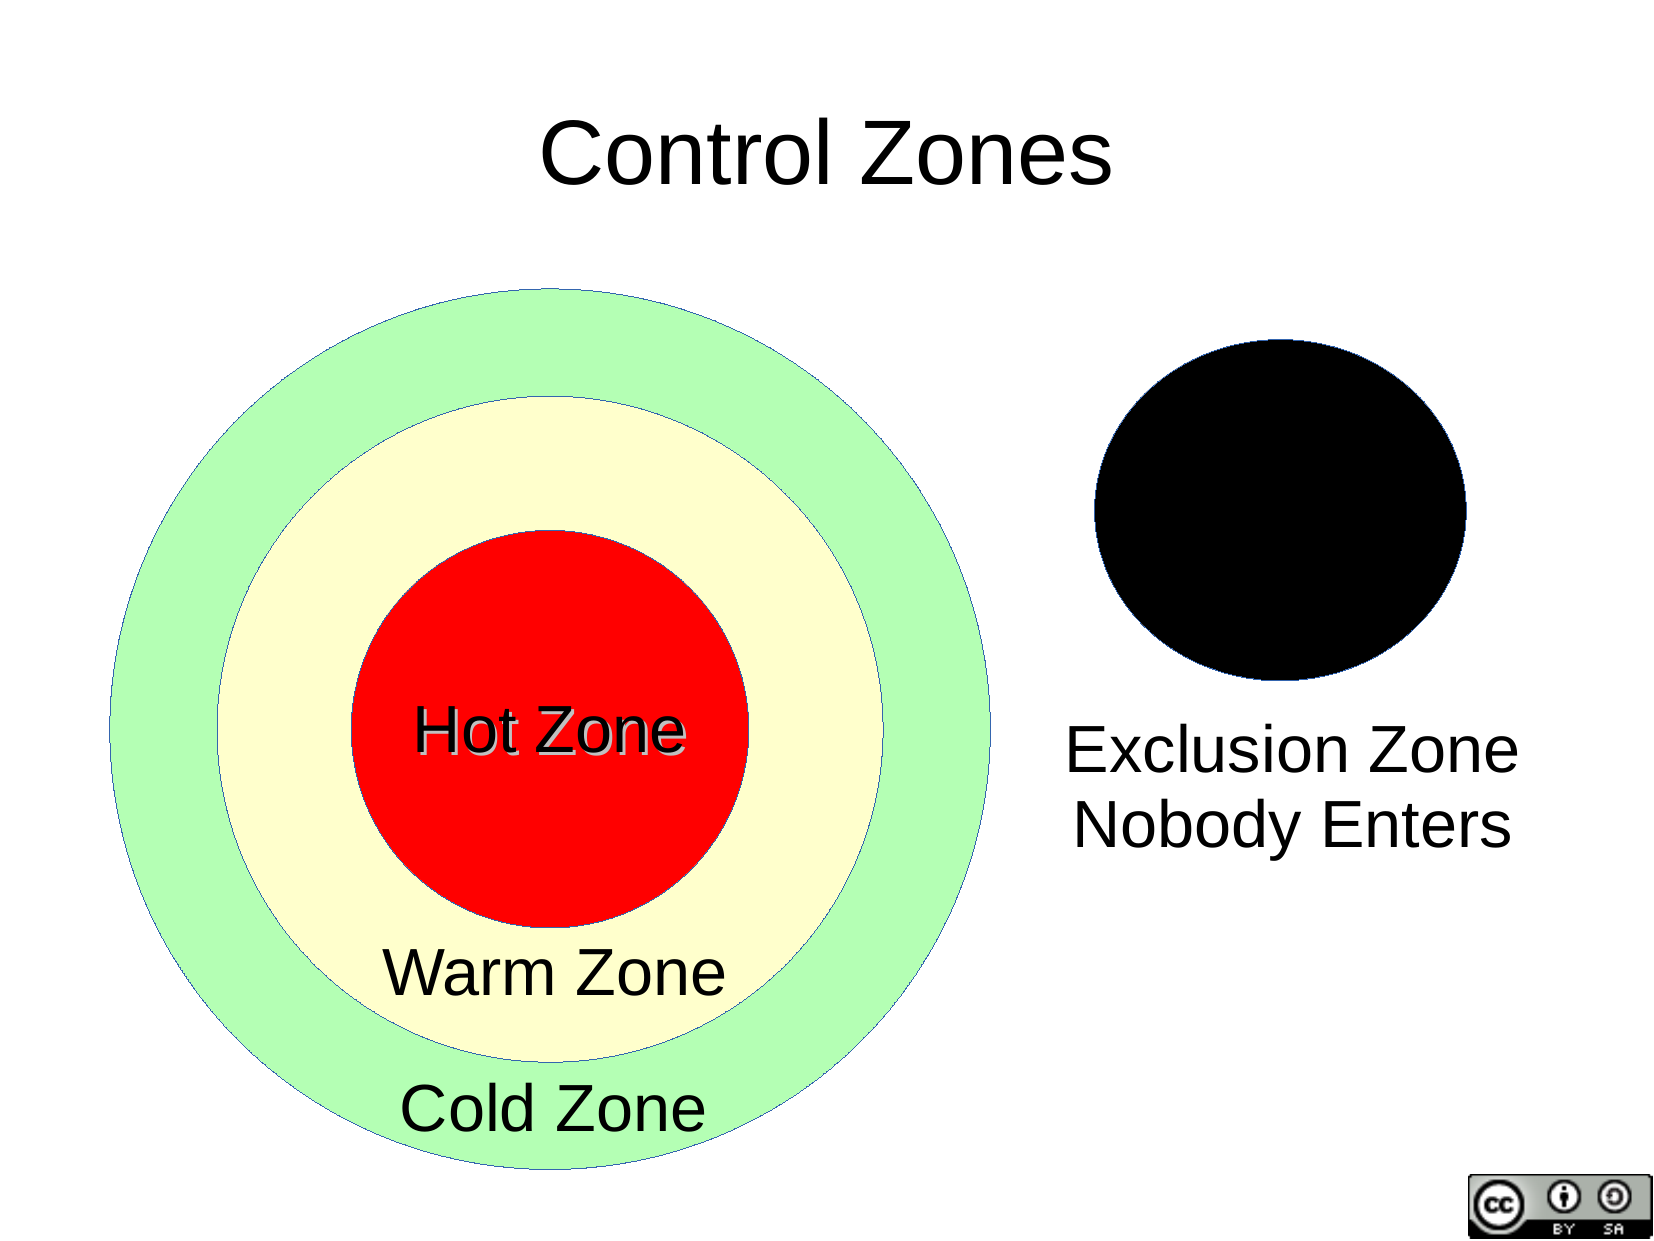

# Control Zones
Hot Zone
Exclusion Zone
Nobody Enters
Warm Zone
Cold Zone